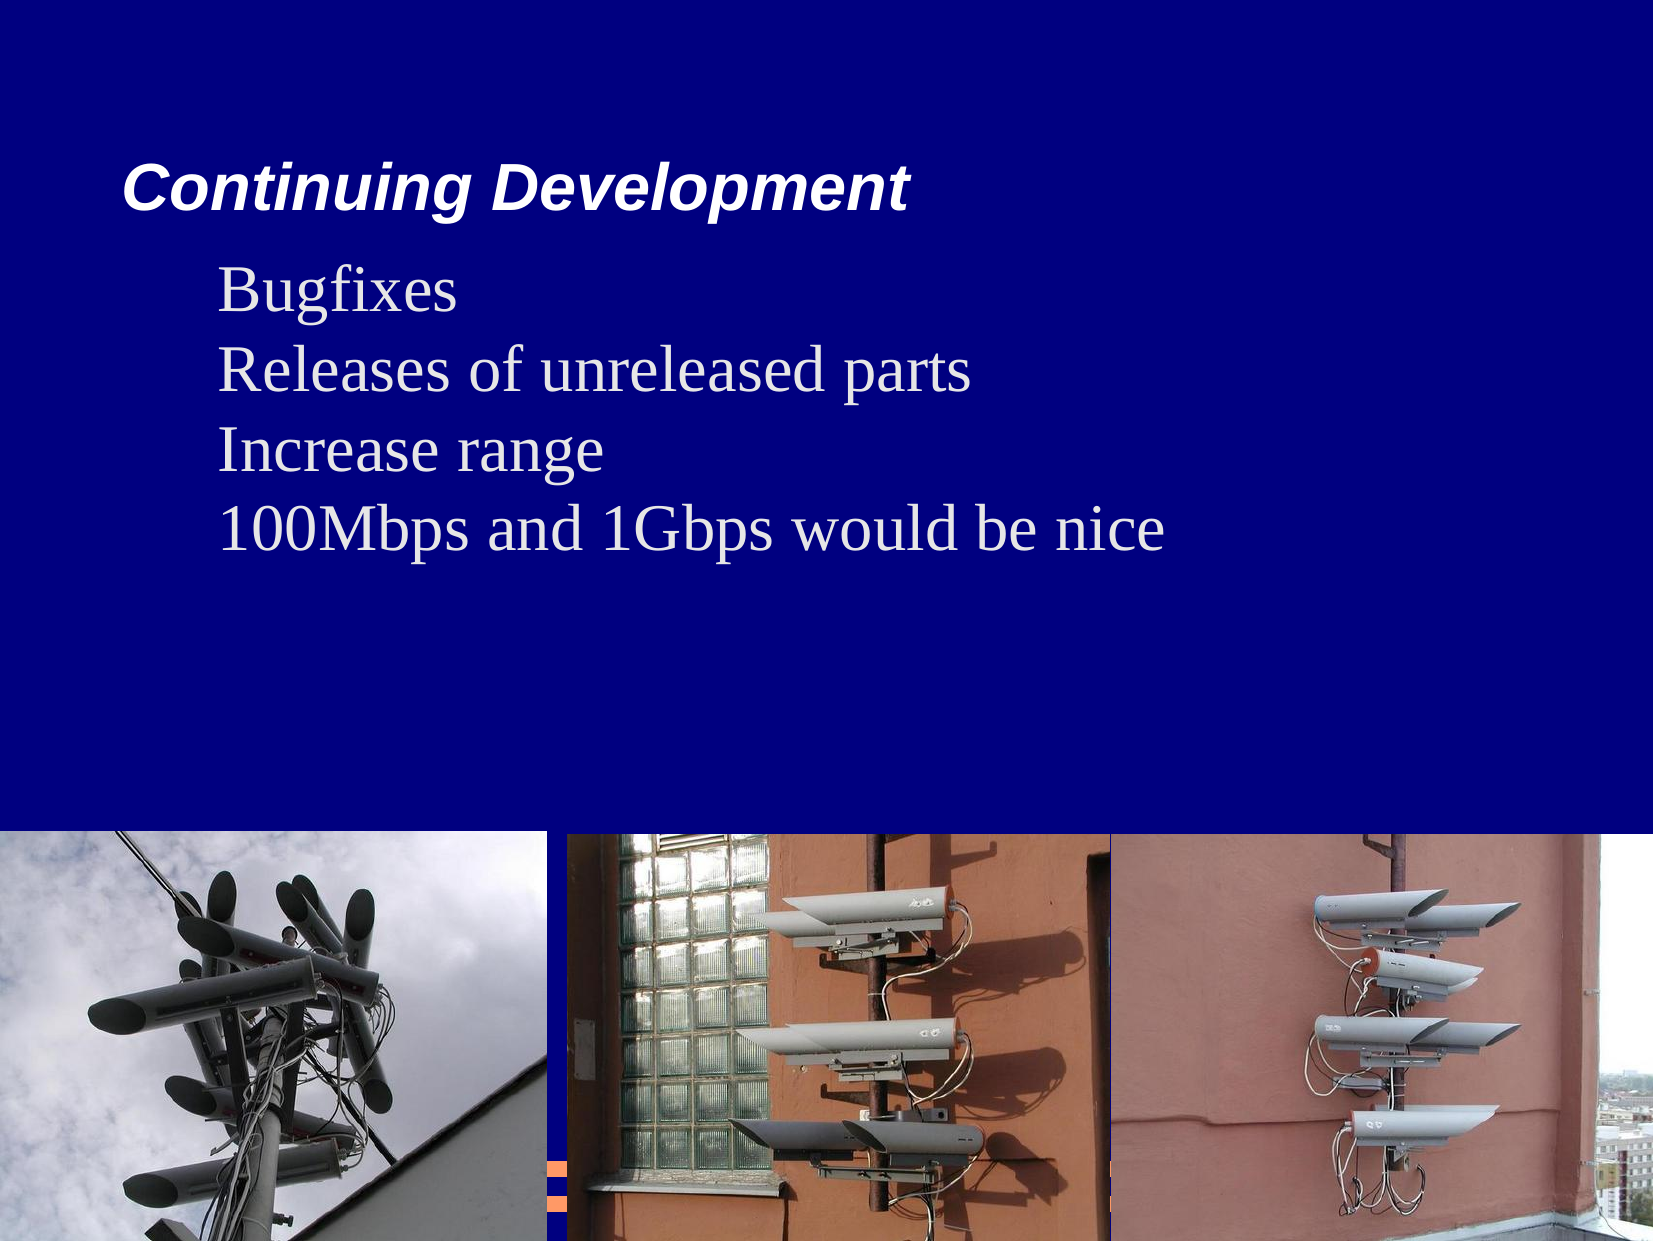

# Continuing Development
Bugfixes
Releases of unreleased parts
Increase range
100Mbps and 1Gbps would be nice